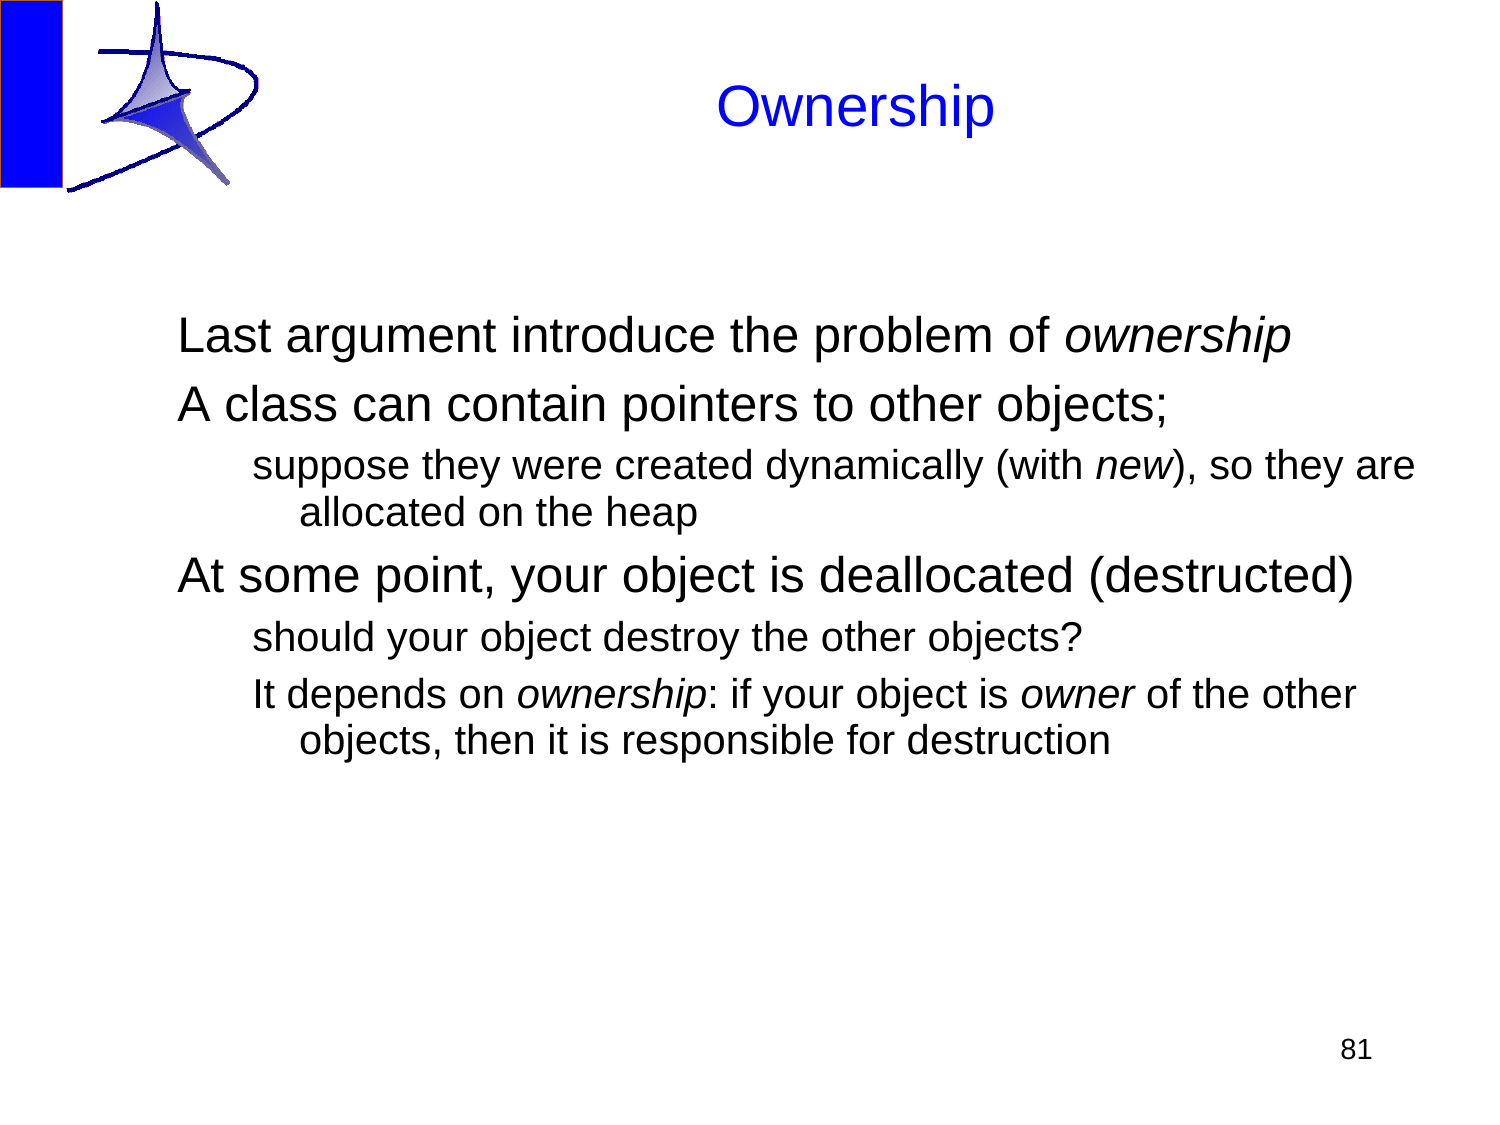

# Ownership
Last argument introduce the problem of ownership
A class can contain pointers to other objects;
suppose they were created dynamically (with new), so they are allocated on the heap
At some point, your object is deallocated (destructed)
should your object destroy the other objects?
It depends on ownership: if your object is owner of the other objects, then it is responsible for destruction
81